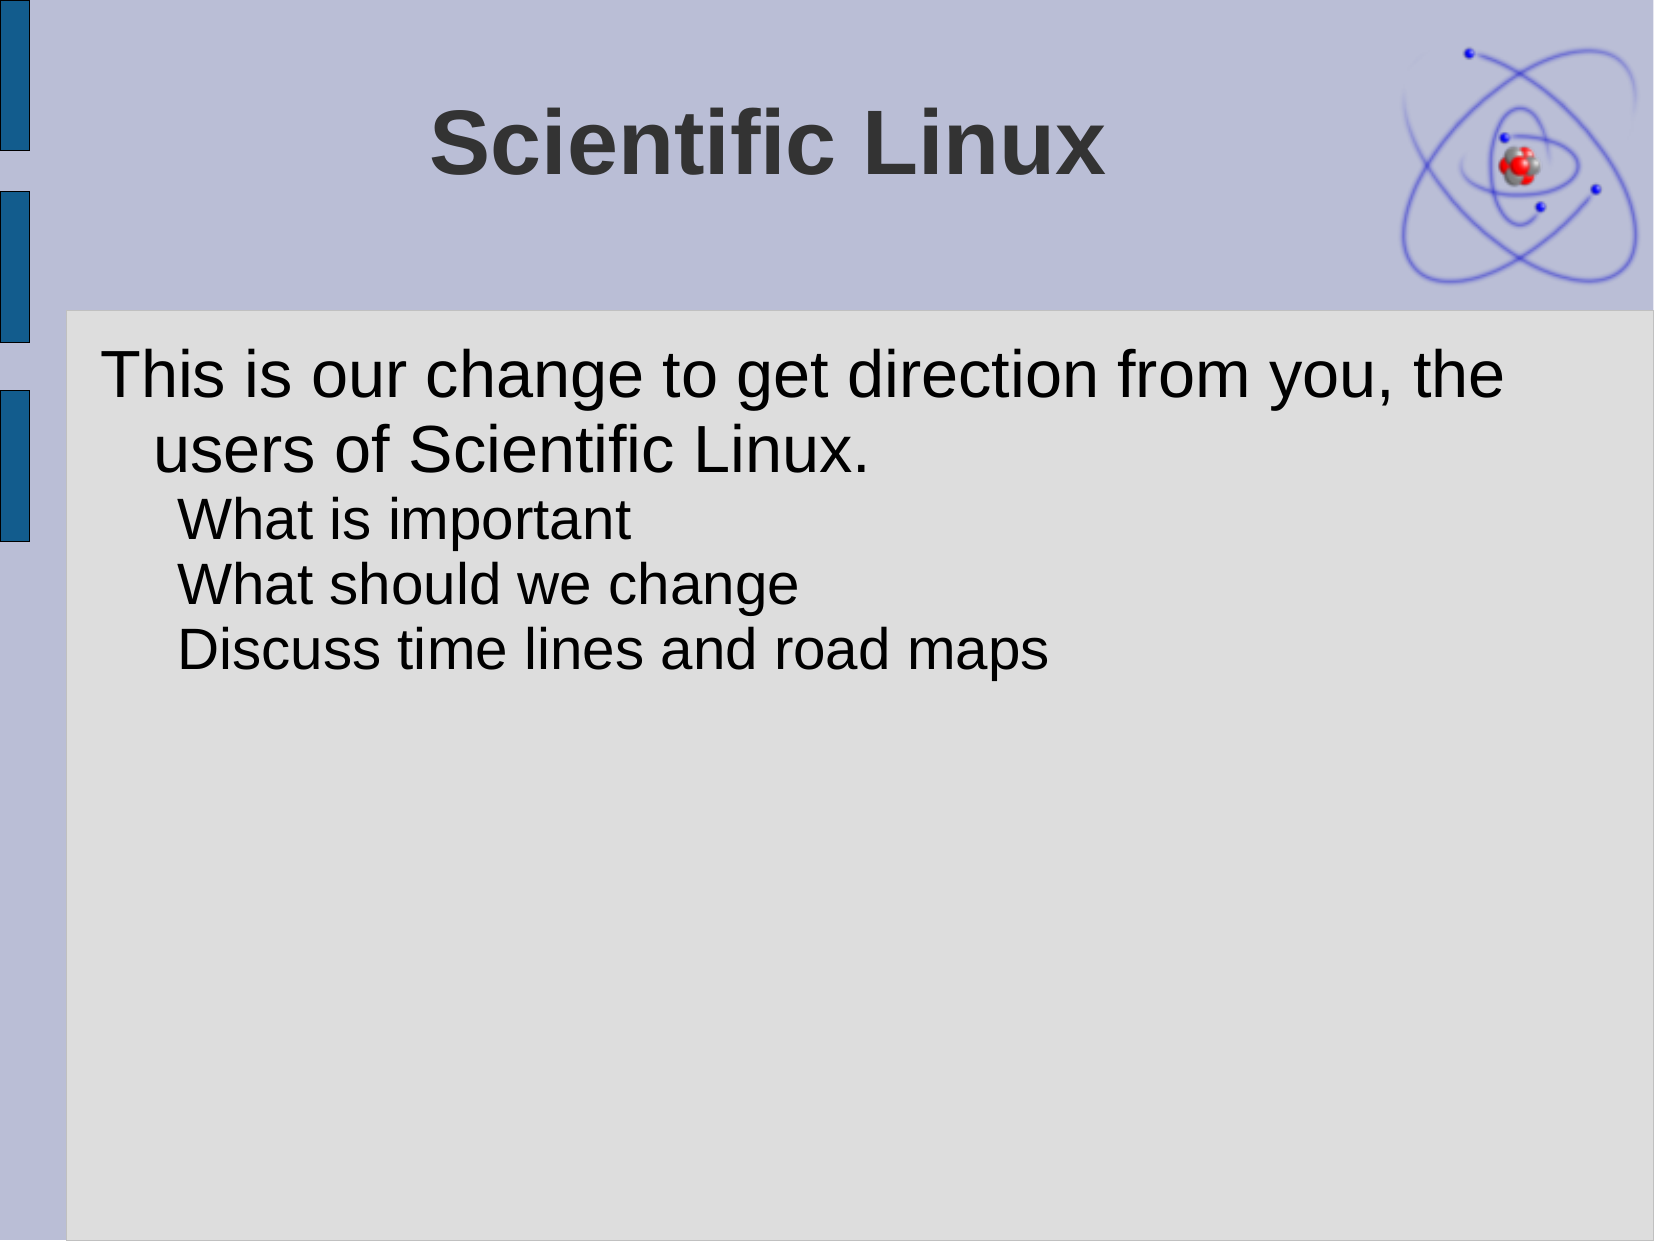

# Scientific Linux
This is our change to get direction from you, the users of Scientific Linux.
What is important
What should we change
Discuss time lines and road maps